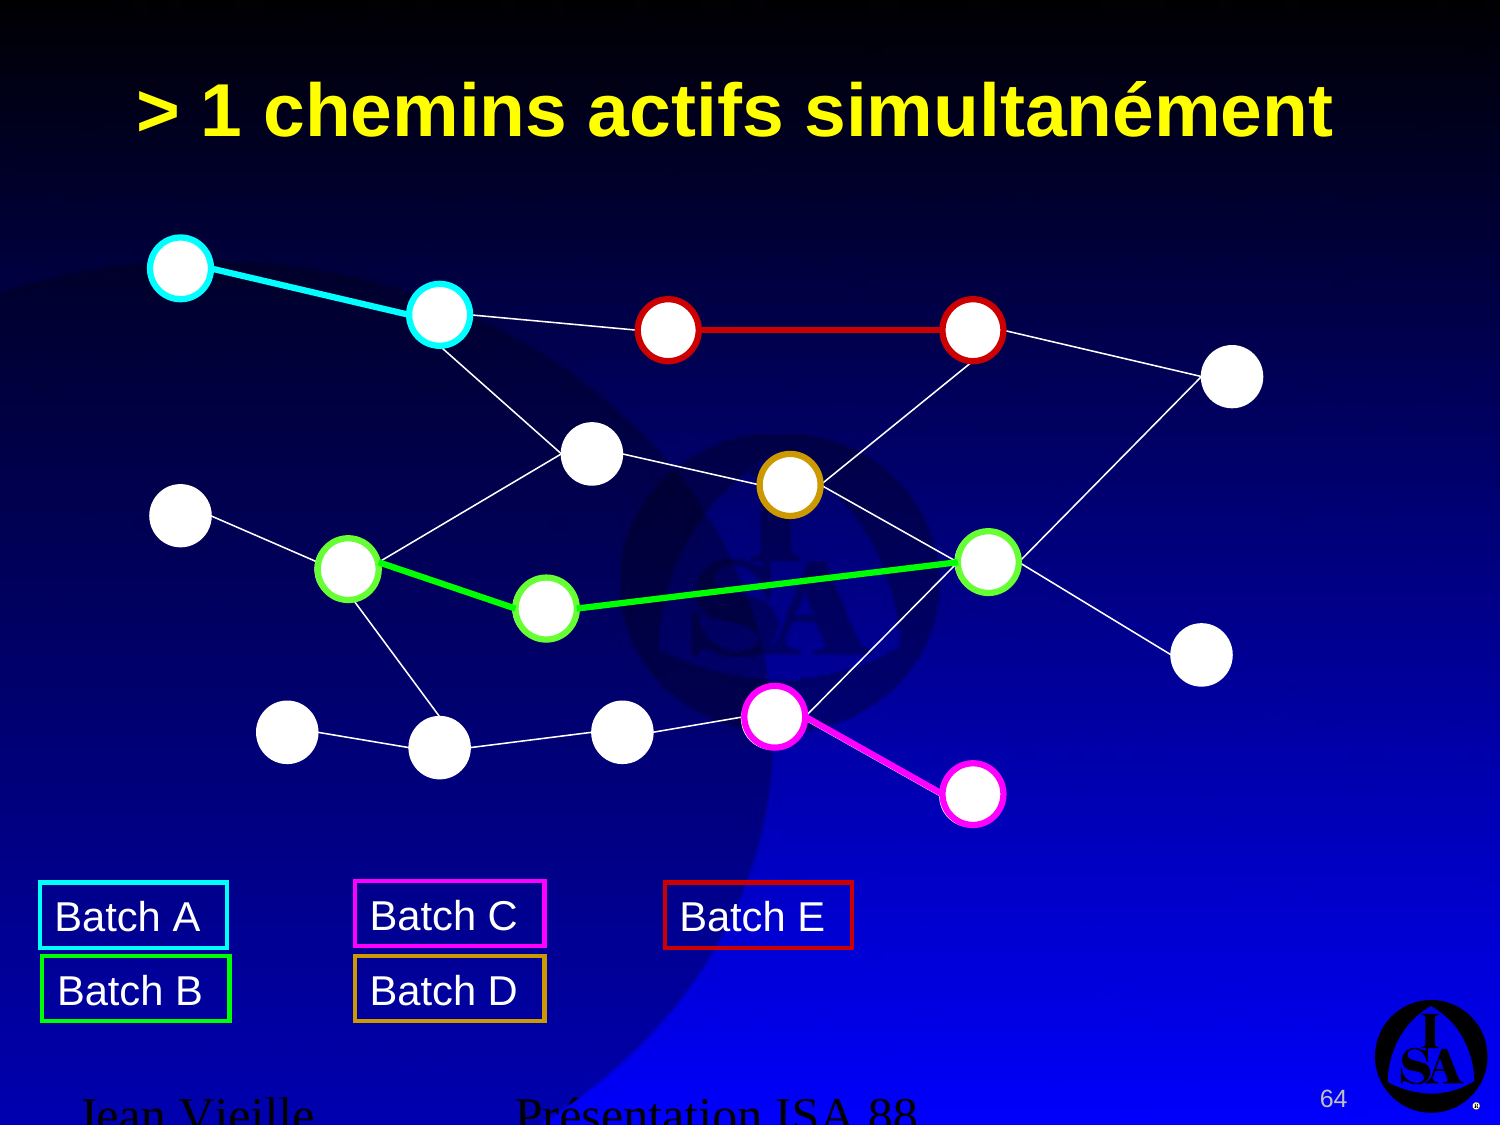

# > 1 chemins actifs simultanément
Batch A
Batch E
Batch D
Batch B
Batch C